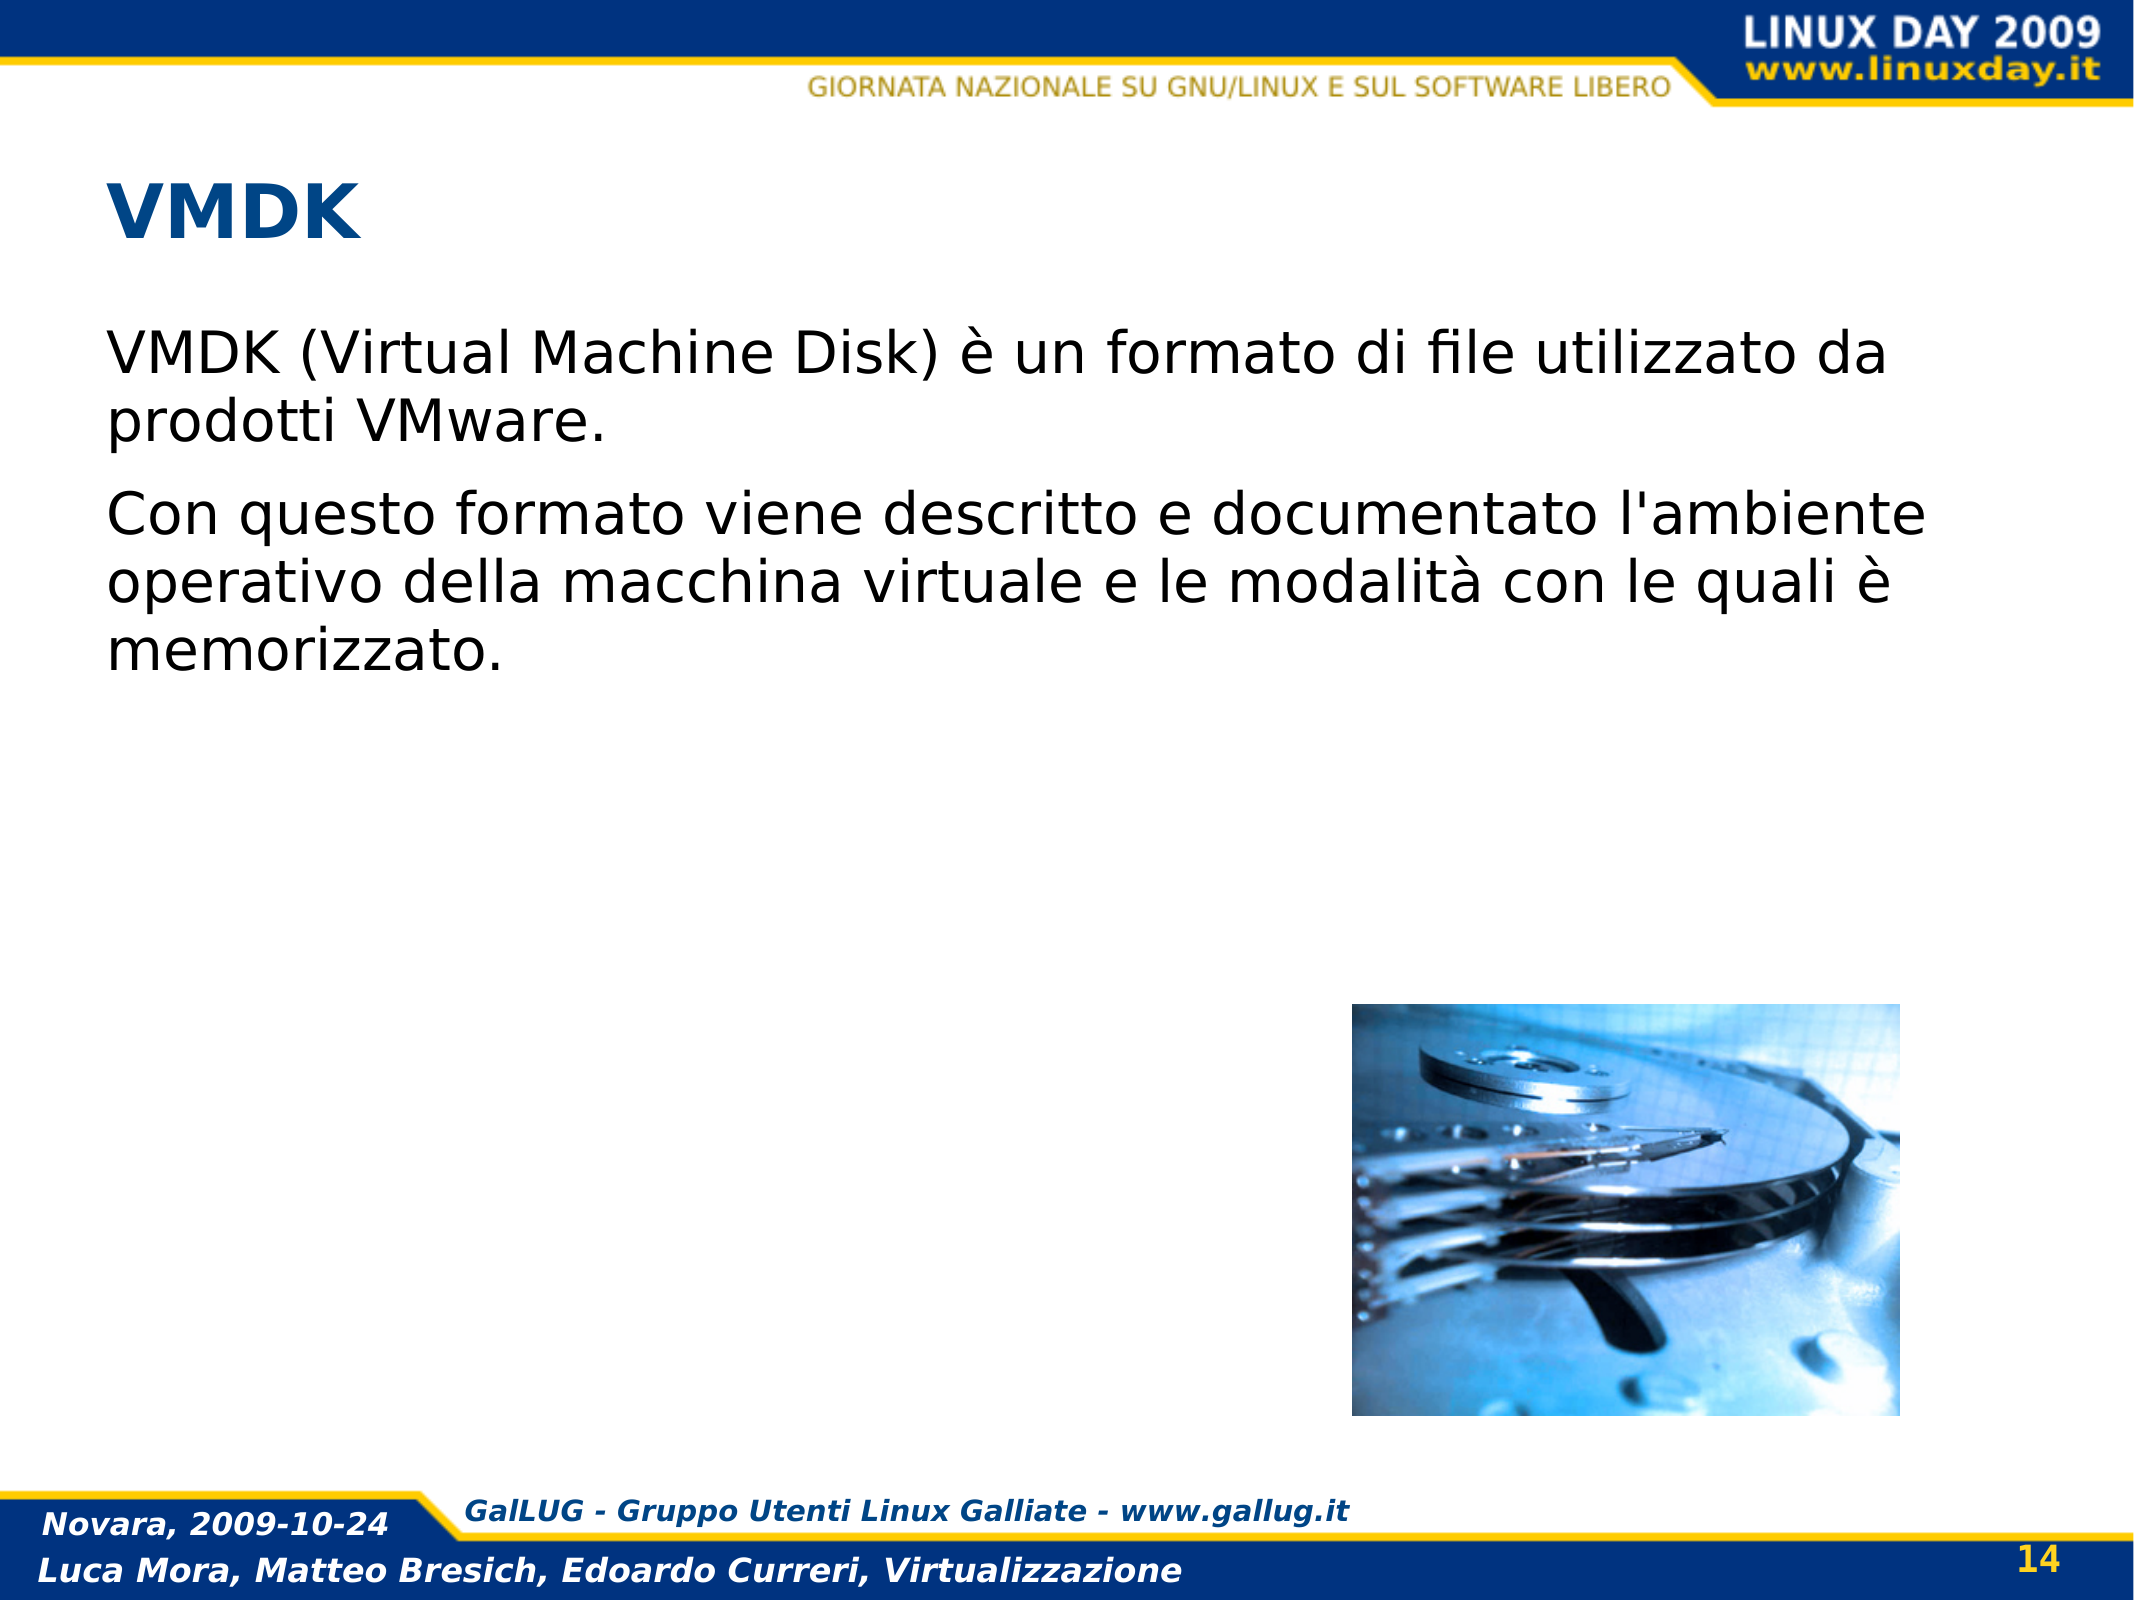

# VMDK
VMDK (Virtual Machine Disk) è un formato di file utilizzato da prodotti VMware.
Con questo formato viene descritto e documentato l'ambiente operativo della macchina virtuale e le modalità con le quali è memorizzato.